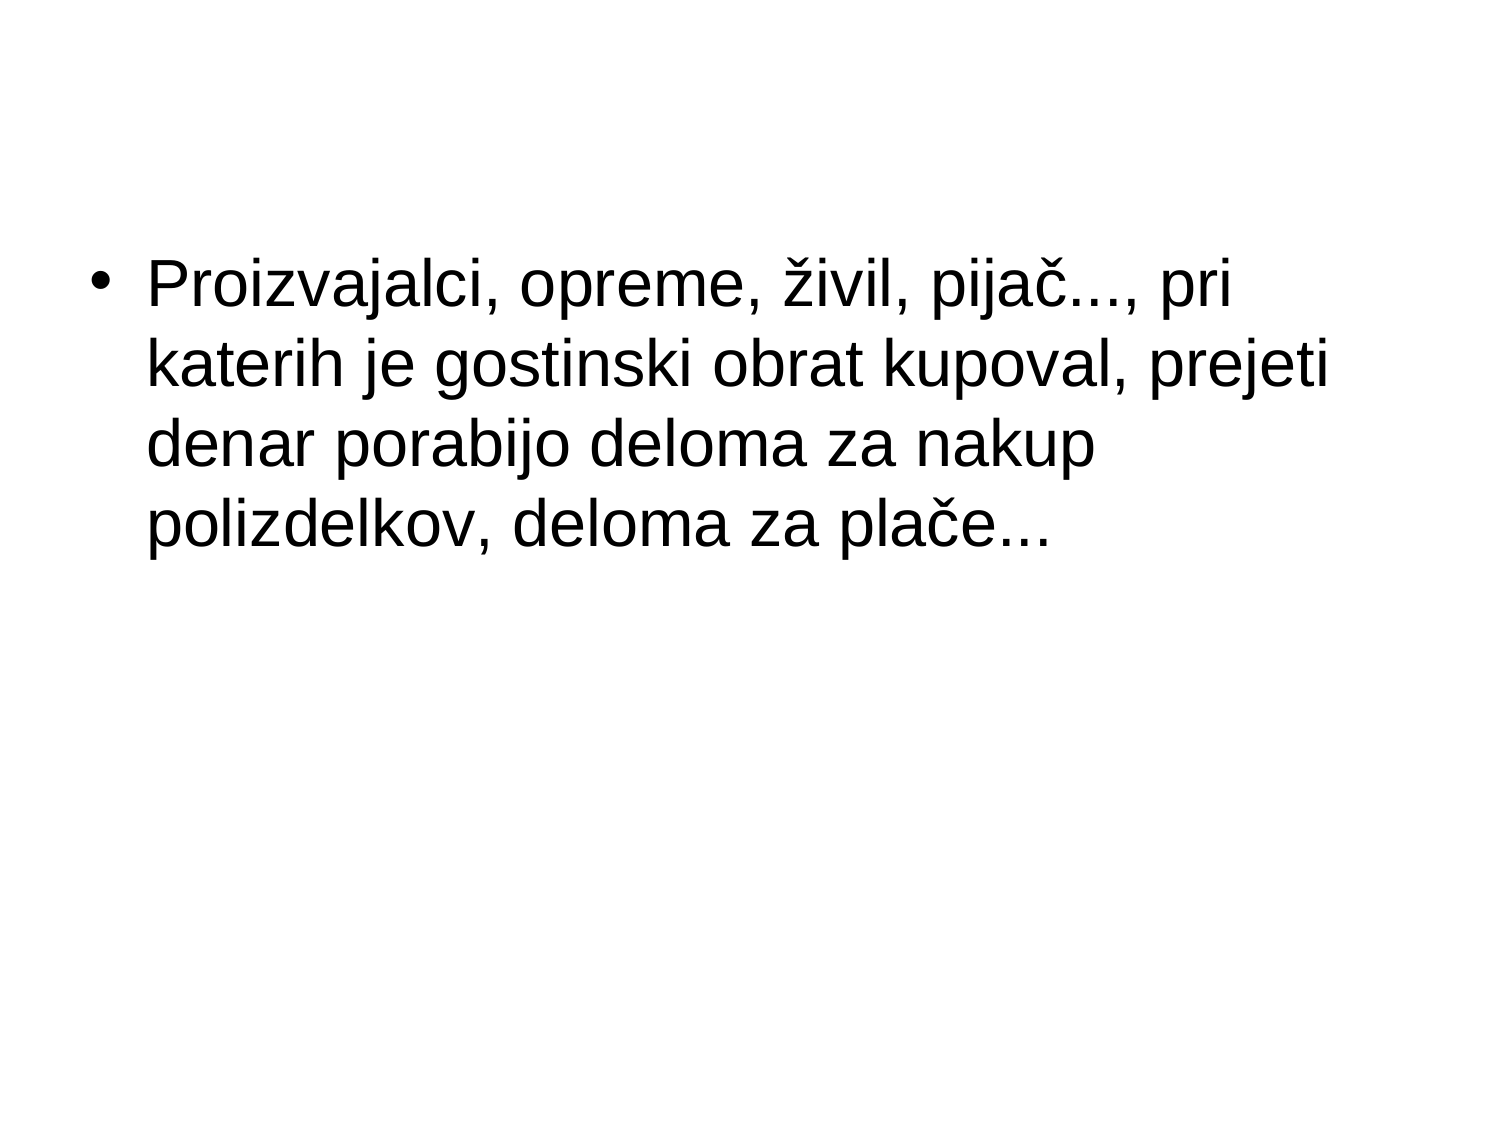

# Proizvajalci, opreme, živil, pijač..., pri katerih je gostinski obrat kupoval, prejeti denar porabijo deloma za nakup polizdelkov, deloma za plače...